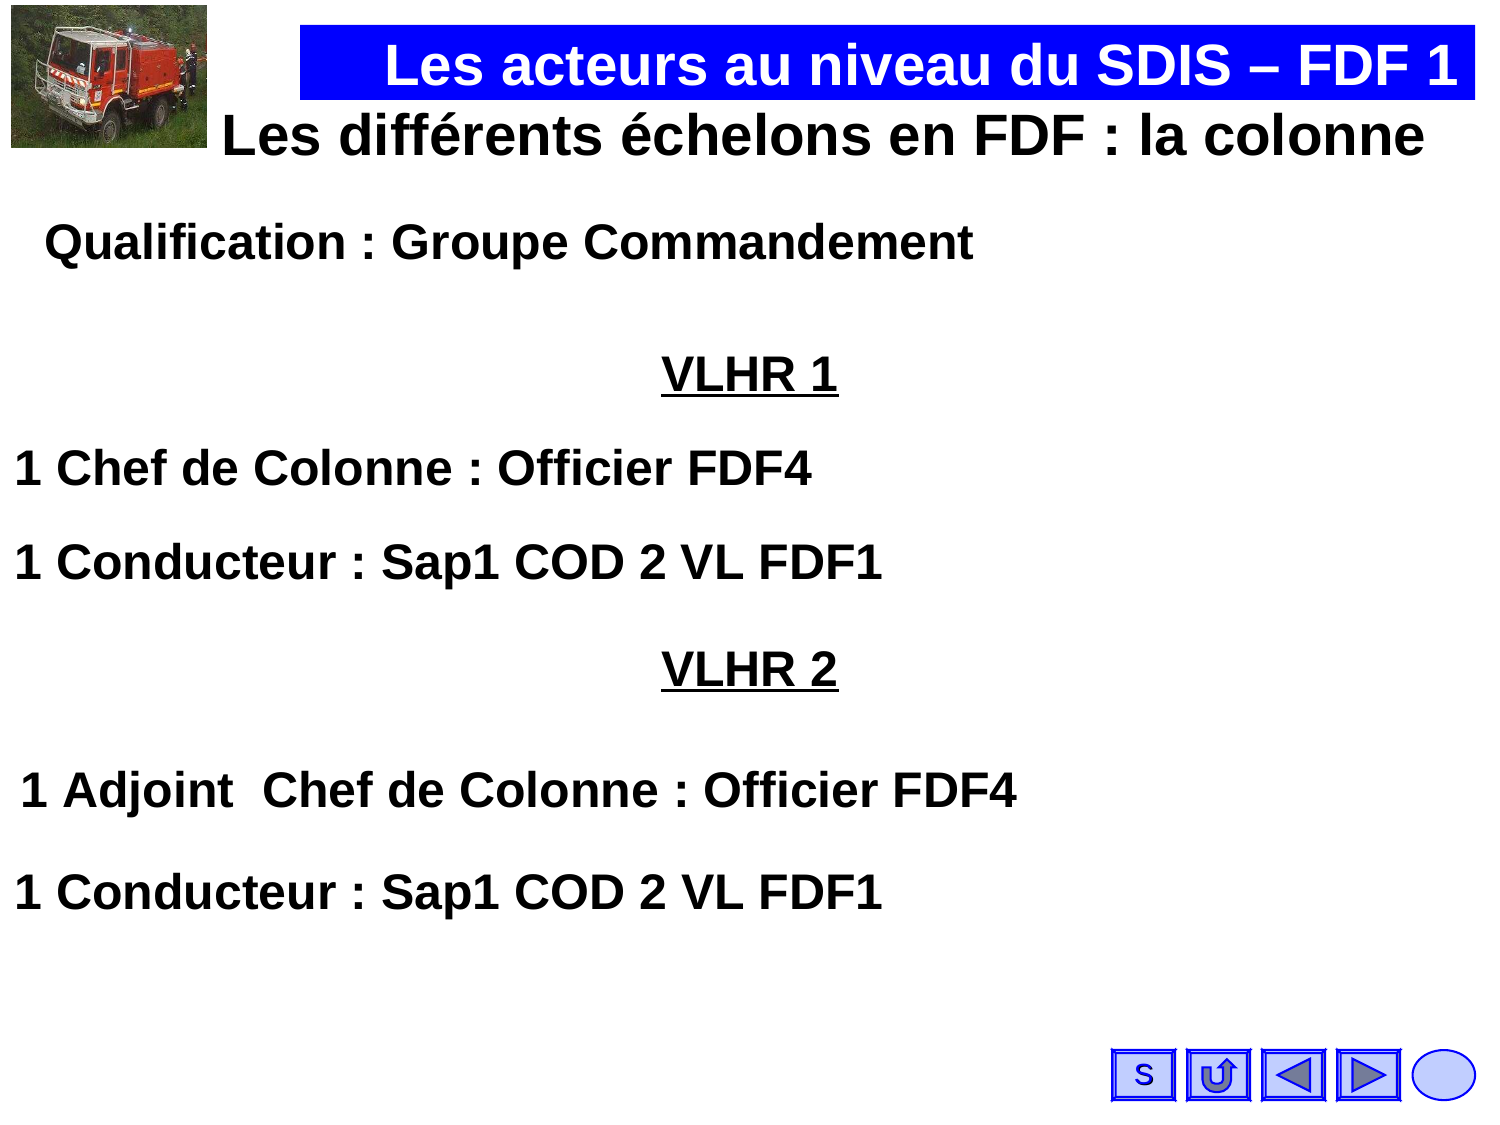

Les acteurs au niveau du SDIS – FDF 1
Les différents échelons en FDF : la colonne
Qualification : Groupe Commandement
VLHR 1
1 Chef de Colonne : Officier FDF4
1 Conducteur : Sap1 COD 2 VL FDF1
VLHR 2
1 Adjoint Chef de Colonne : Officier FDF4
1 Conducteur : Sap1 COD 2 VL FDF1